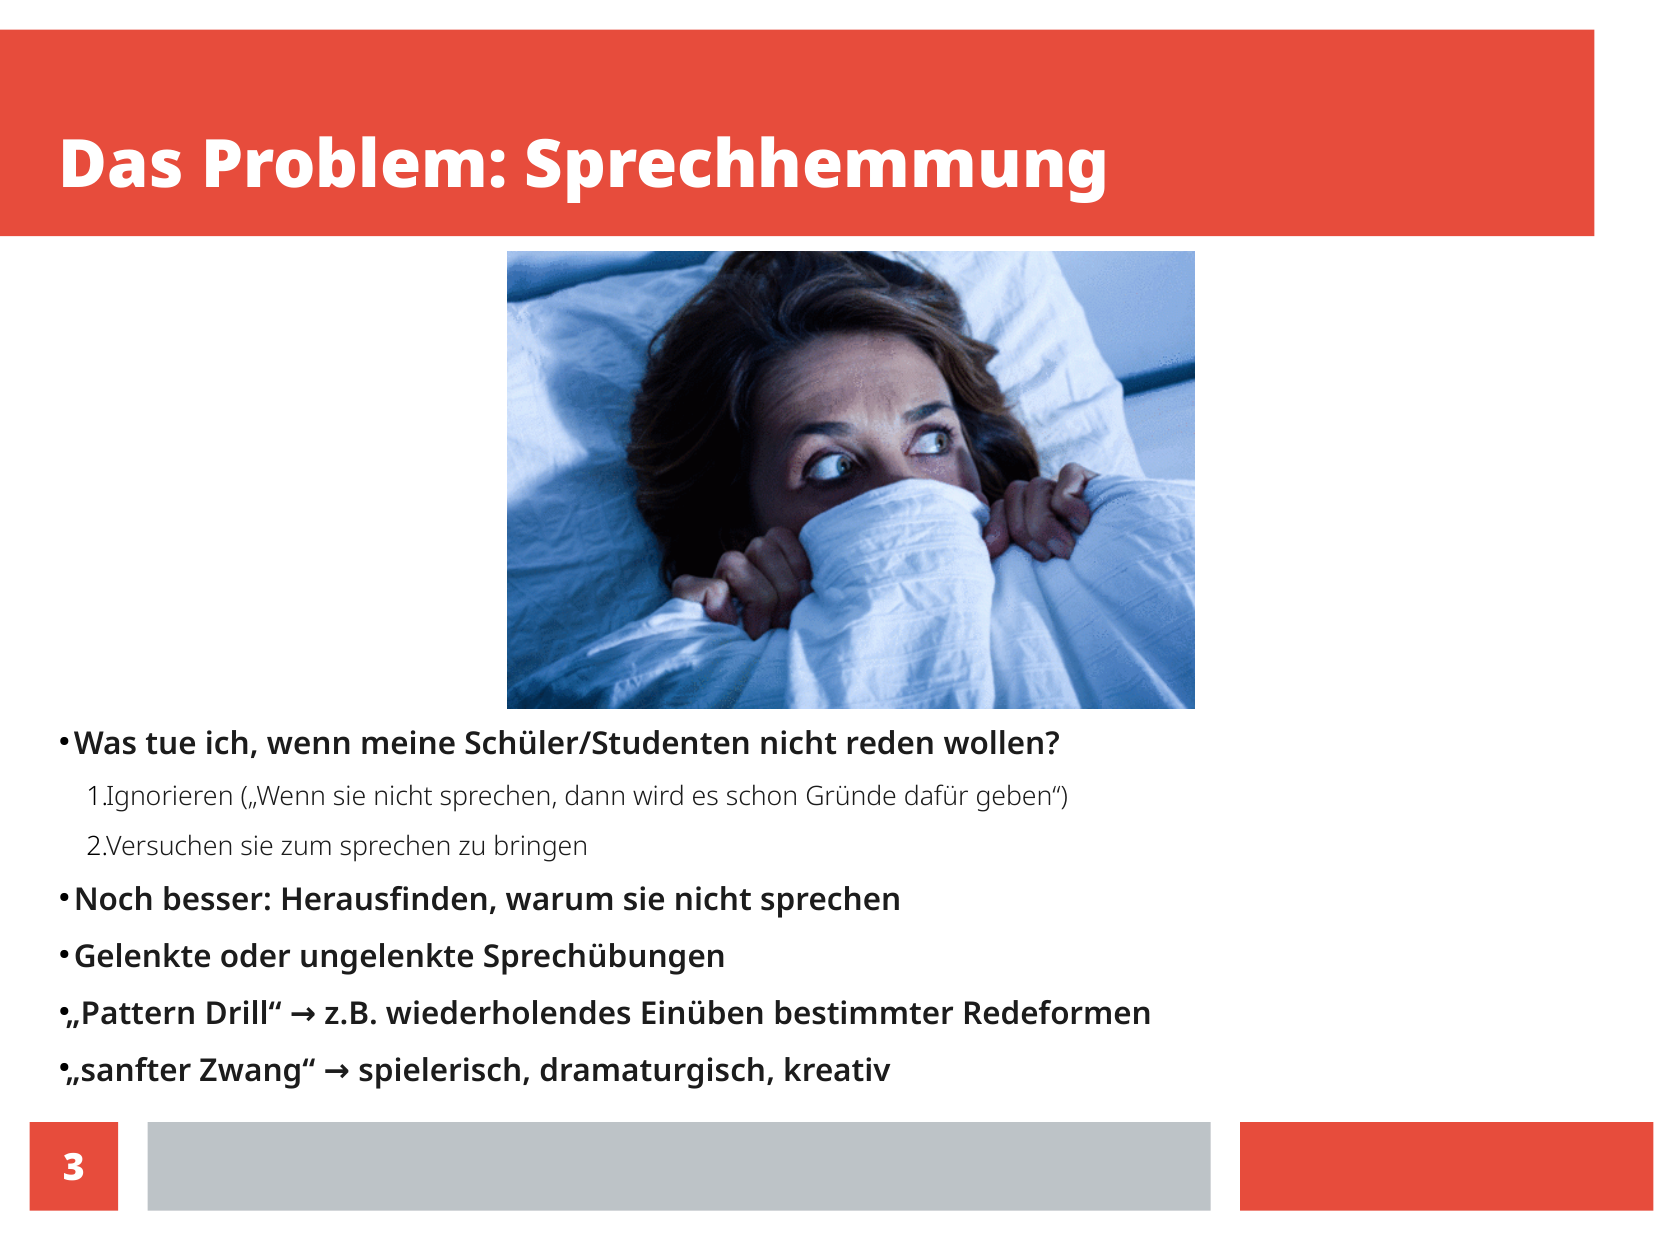

# Das Problem: Sprechhemmung
 Was tue ich, wenn meine Schüler/Studenten nicht reden wollen?
 Ignorieren („Wenn sie nicht sprechen, dann wird es schon Gründe dafür geben“)
 Versuchen sie zum sprechen zu bringen
 Noch besser: Herausfinden, warum sie nicht sprechen
 Gelenkte oder ungelenkte Sprechübungen
„Pattern Drill“ → z.B. wiederholendes Einüben bestimmter Redeformen
„sanfter Zwang“ → spielerisch, dramaturgisch, kreativ
3